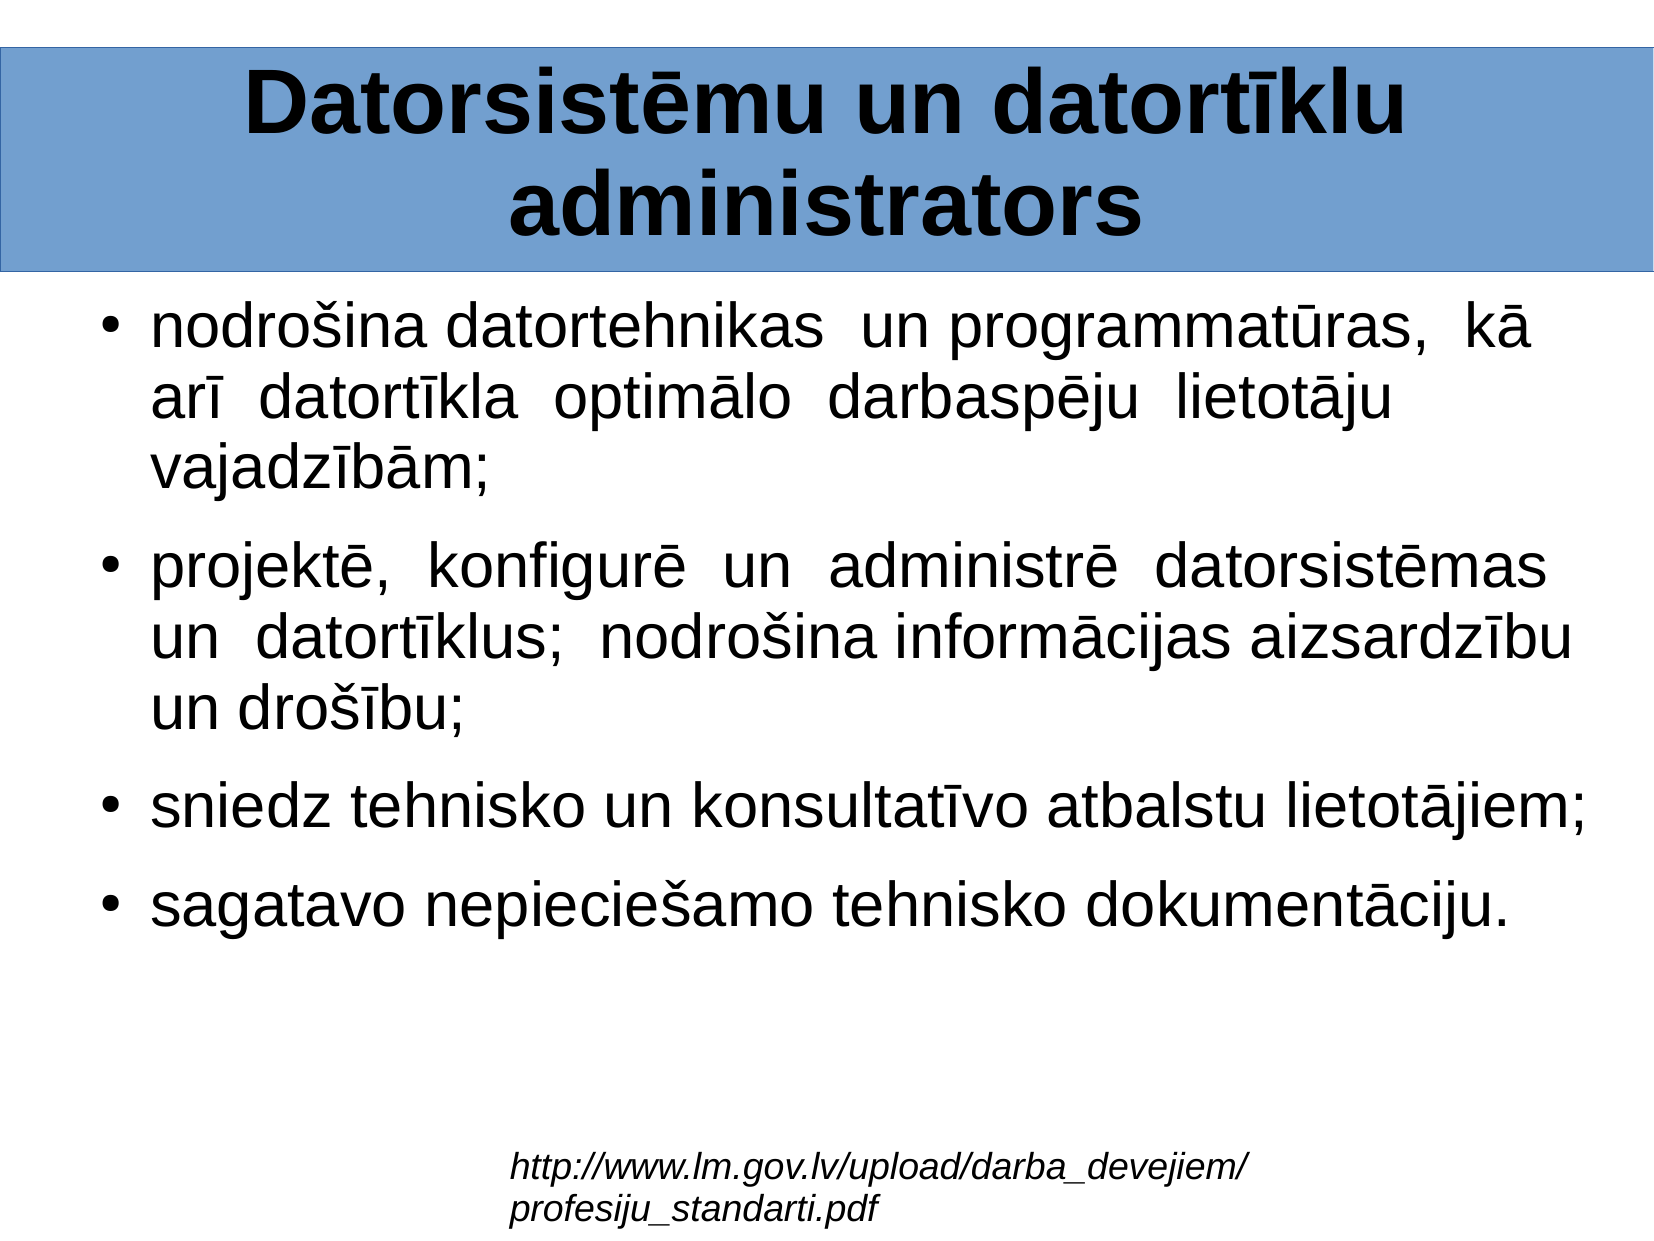

# Datorsistēmu un datortīklu administrators
nodrošina datortehnikas un programmatūras, kā arī datortīkla optimālo darbaspēju lietotāju vajadzībām;
projektē, konfigurē un administrē datorsistēmas un datortīklus; nodrošina informācijas aizsardzību un drošību;
sniedz tehnisko un konsultatīvo atbalstu lietotājiem;
sagatavo nepieciešamo tehnisko dokumentāciju.
http://www.lm.gov.lv/upload/darba_devejiem/profesiju_standarti.pdf